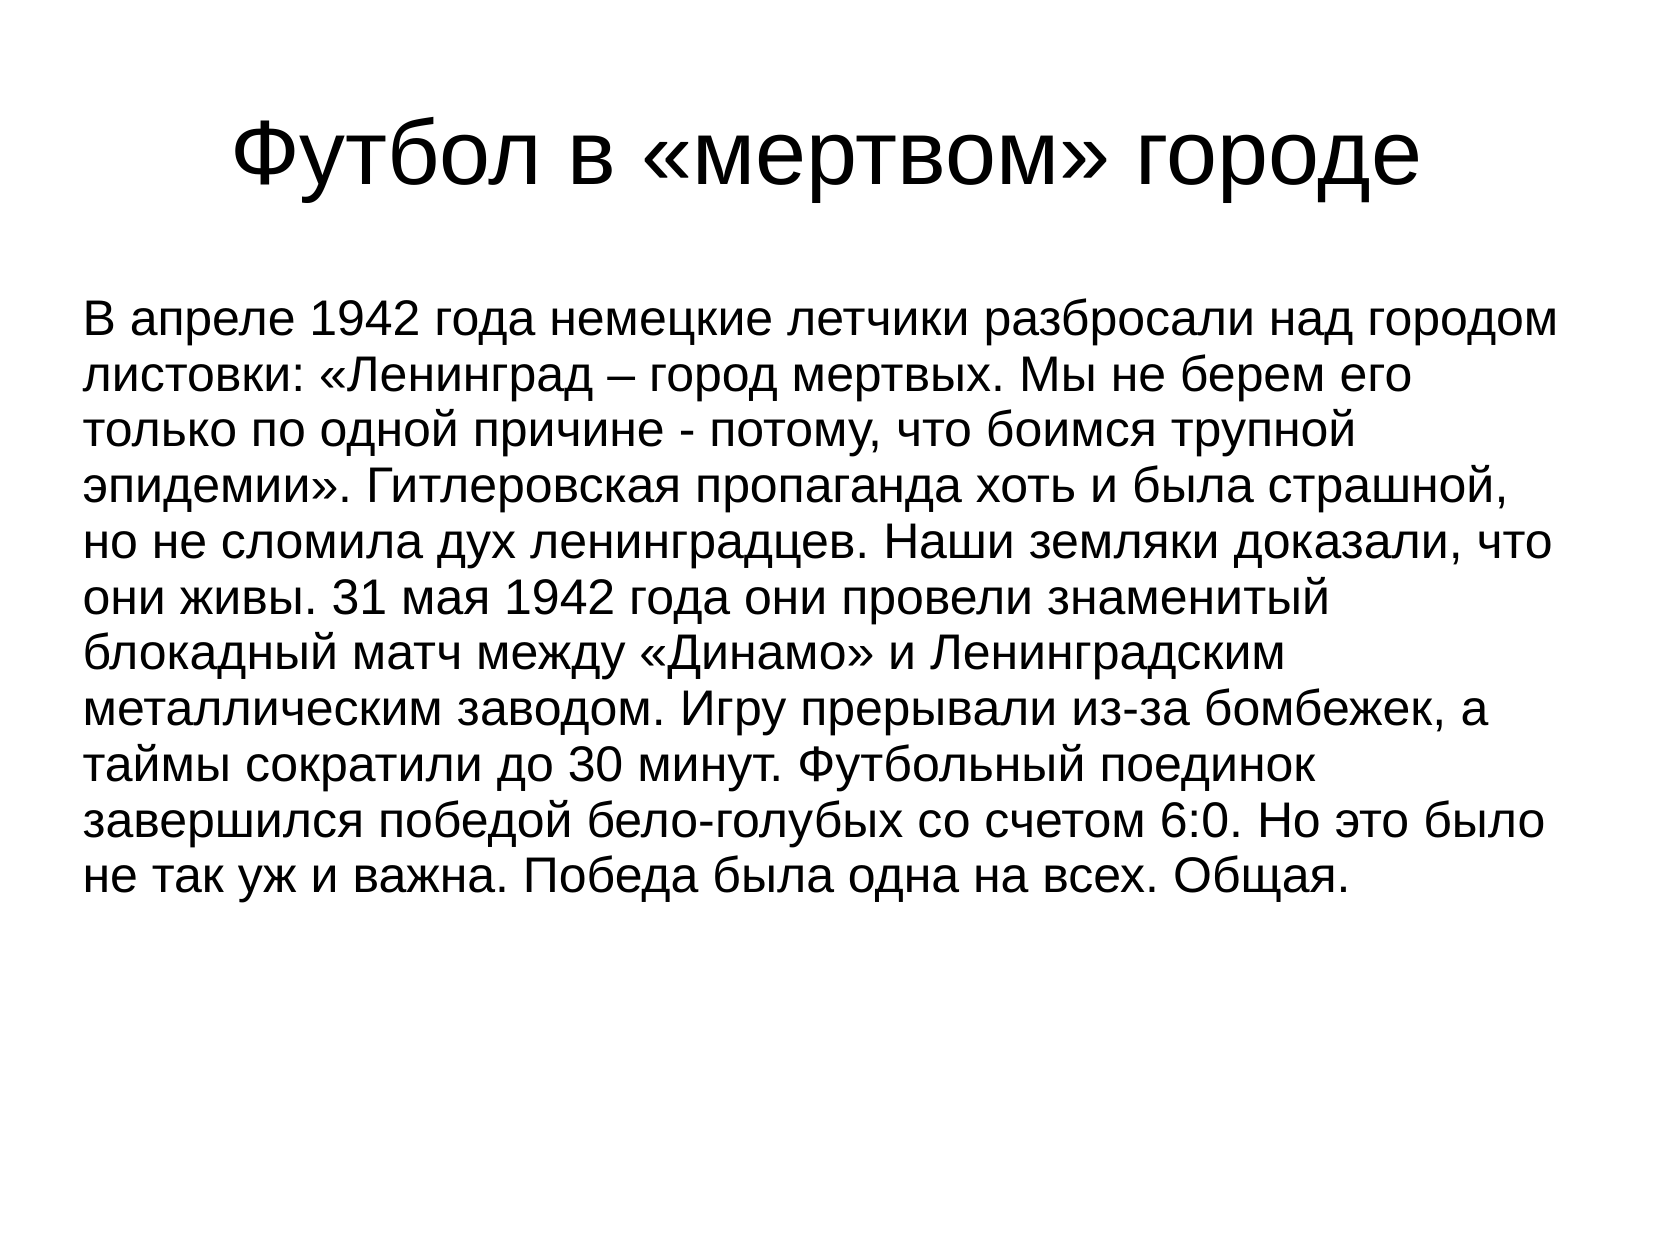

# Футбол в «мертвом» городе
В апреле 1942 года немецкие летчики разбросали над городом листовки: «Ленинград – город мертвых. Мы не берем его только по одной причине - потому, что боимся трупной эпидемии». Гитлеровская пропаганда хоть и была страшной, но не сломила дух ленинградцев. Наши земляки доказали, что они живы. 31 мая 1942 года они провели знаменитый блокадный матч между «Динамо» и Ленинградским металлическим заводом. Игру прерывали из-за бомбежек, а таймы сократили до 30 минут. Футбольный поединок завершился победой бело-голубых со счетом 6:0. Но это было не так уж и важна. Победа была одна на всех. Общая.